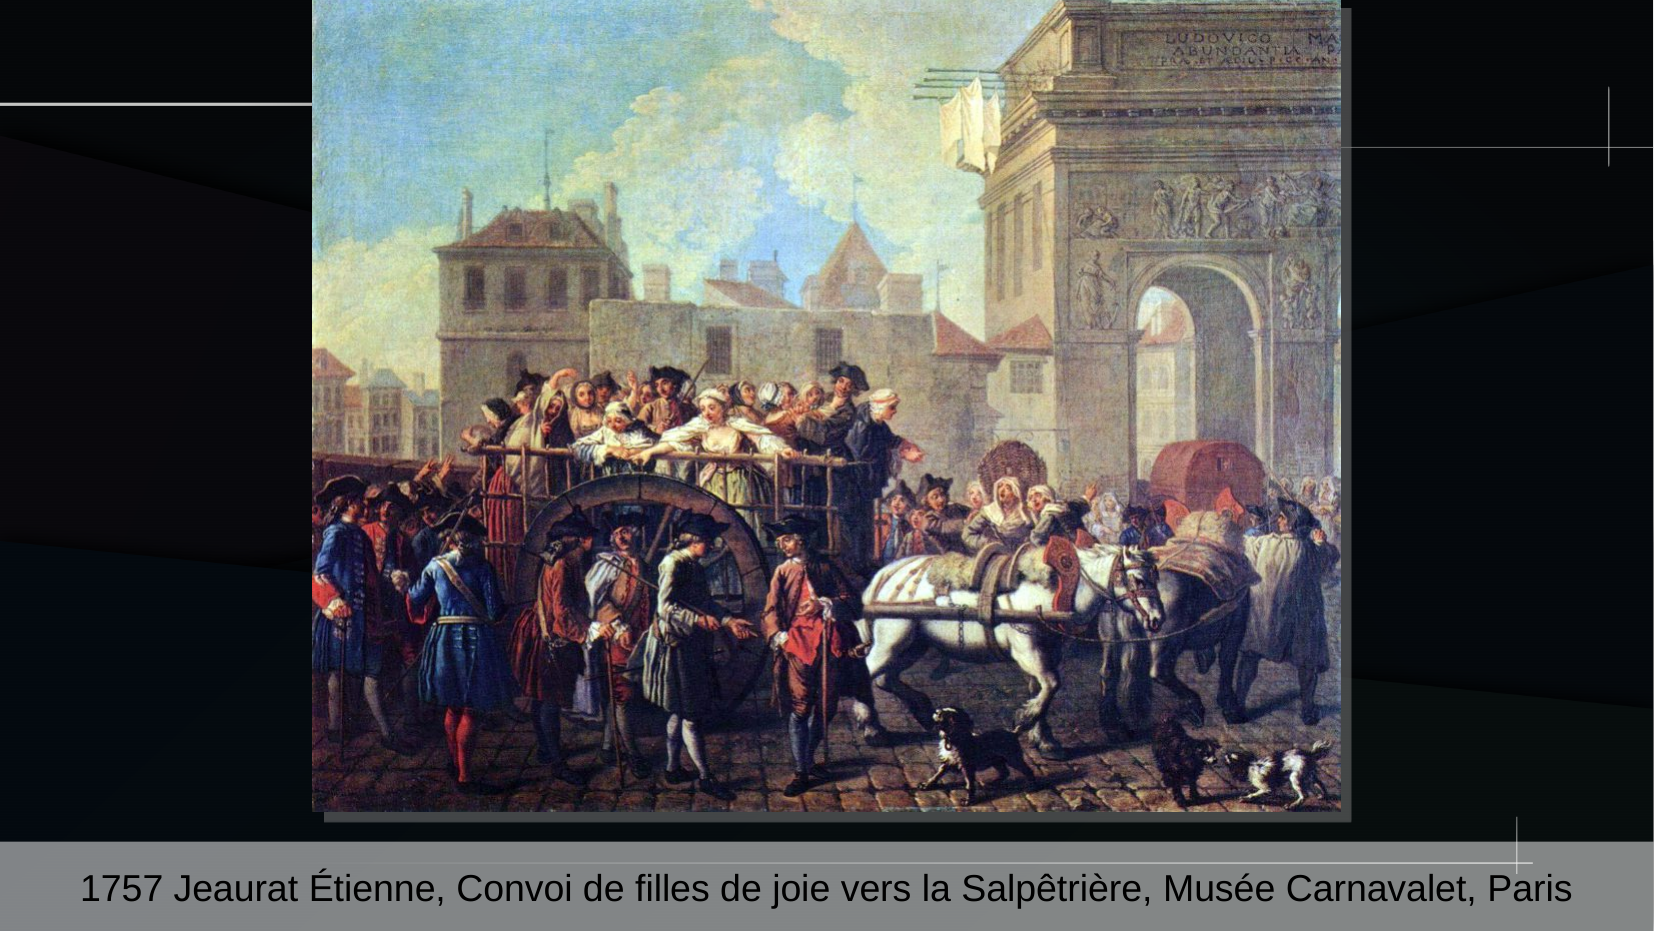

1757 Jeaurat Étienne, Convoi de filles de joie vers la Salpêtrière, Musée Carnavalet, Paris